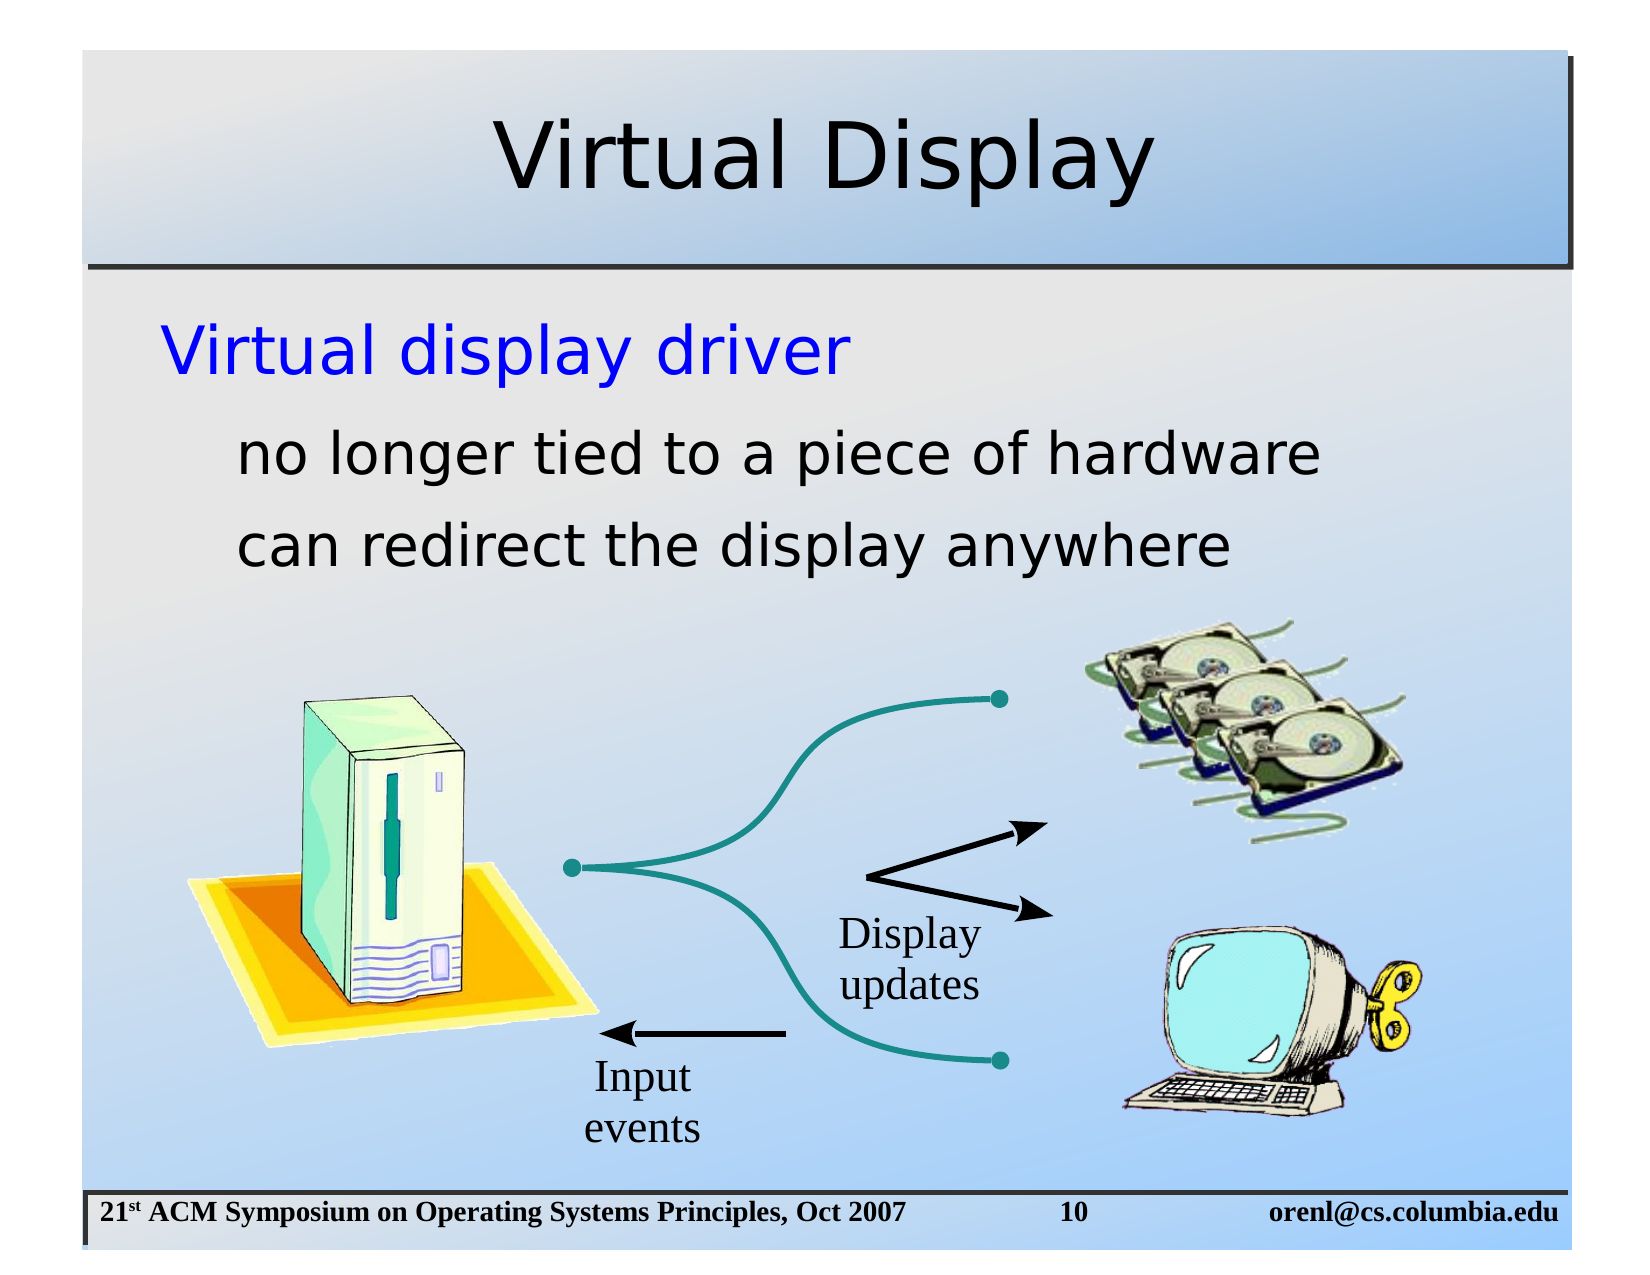

# Virtual Display
Virtual display driver
no longer tied to a piece of hardware
can redirect the display anywhere
Display
updates
Input events